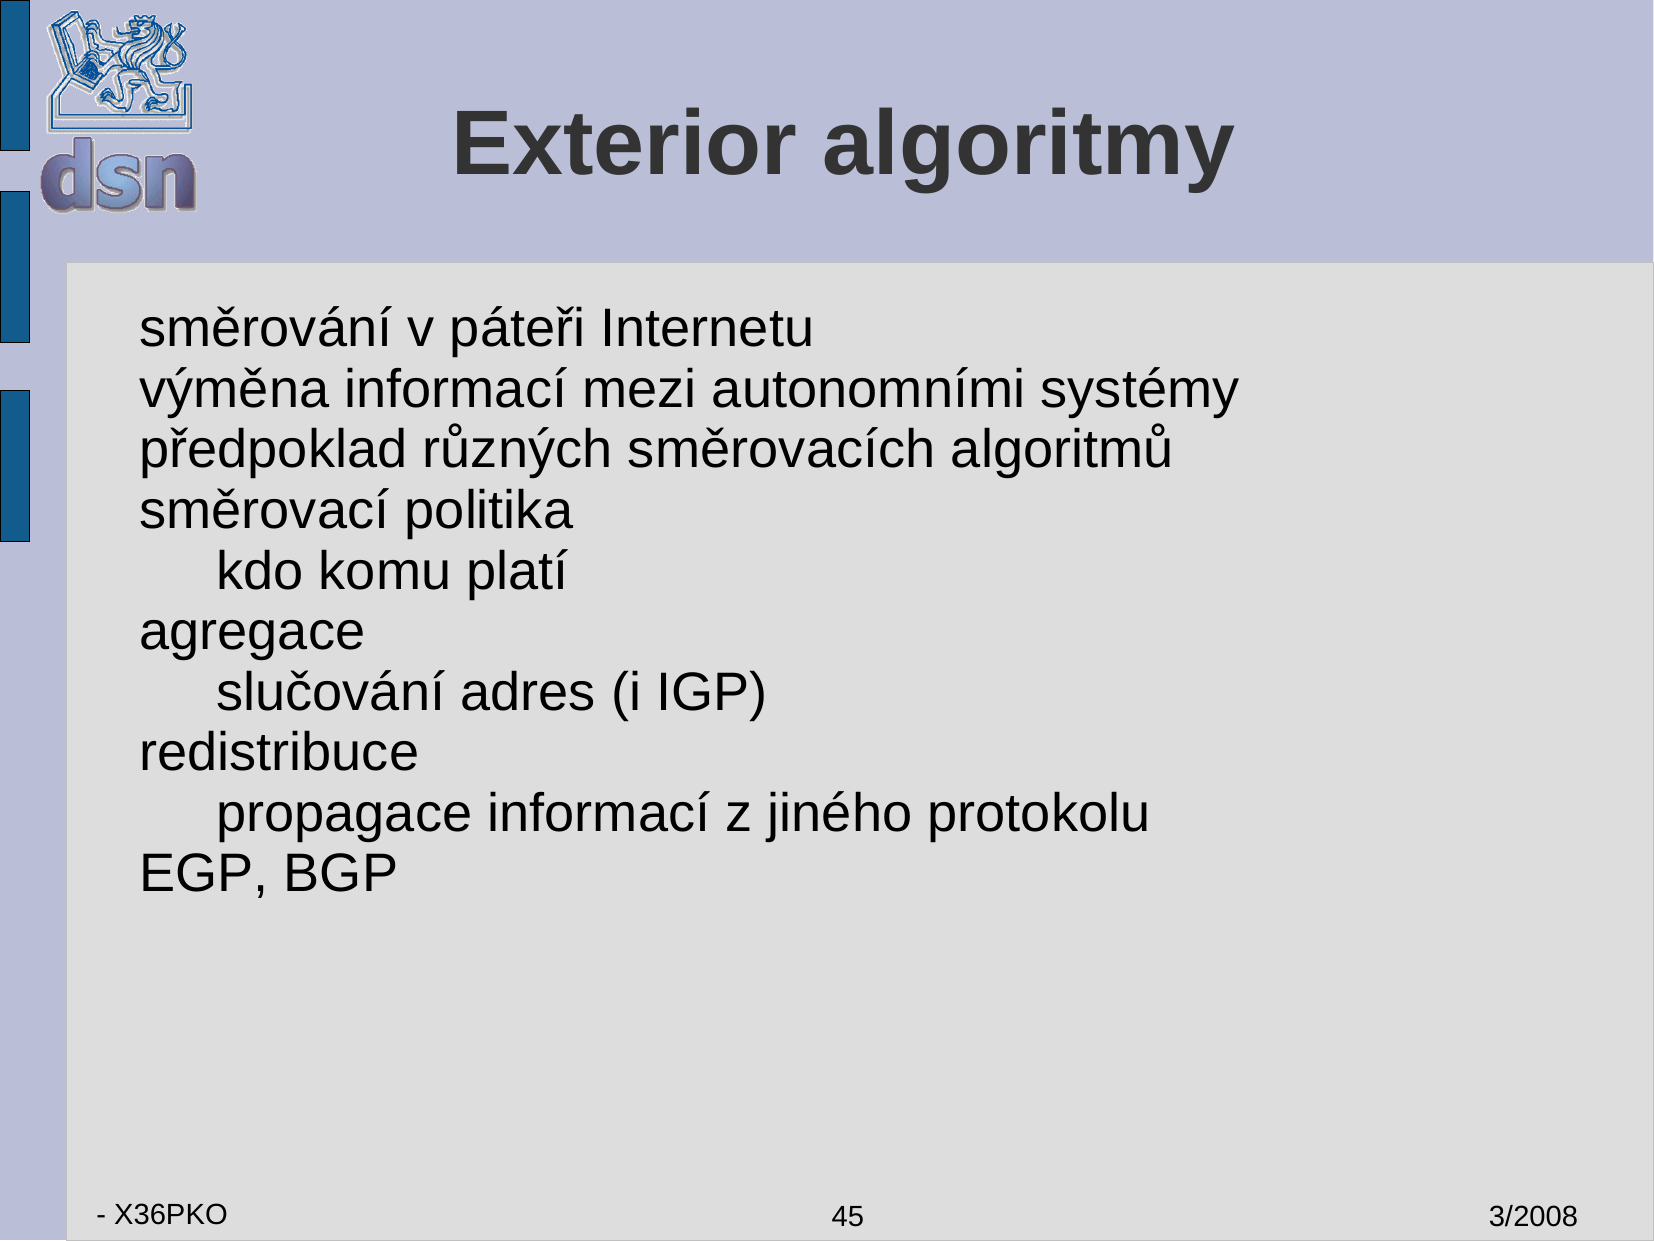

# Exterior algoritmy
směrování v páteři Internetu
výměna informací mezi autonomními systémy
předpoklad různých směrovacích algoritmů
směrovací politika
kdo komu platí
agregace
slučování adres (i IGP)
redistribuce
propagace informací z jiného protokolu
EGP, BGP